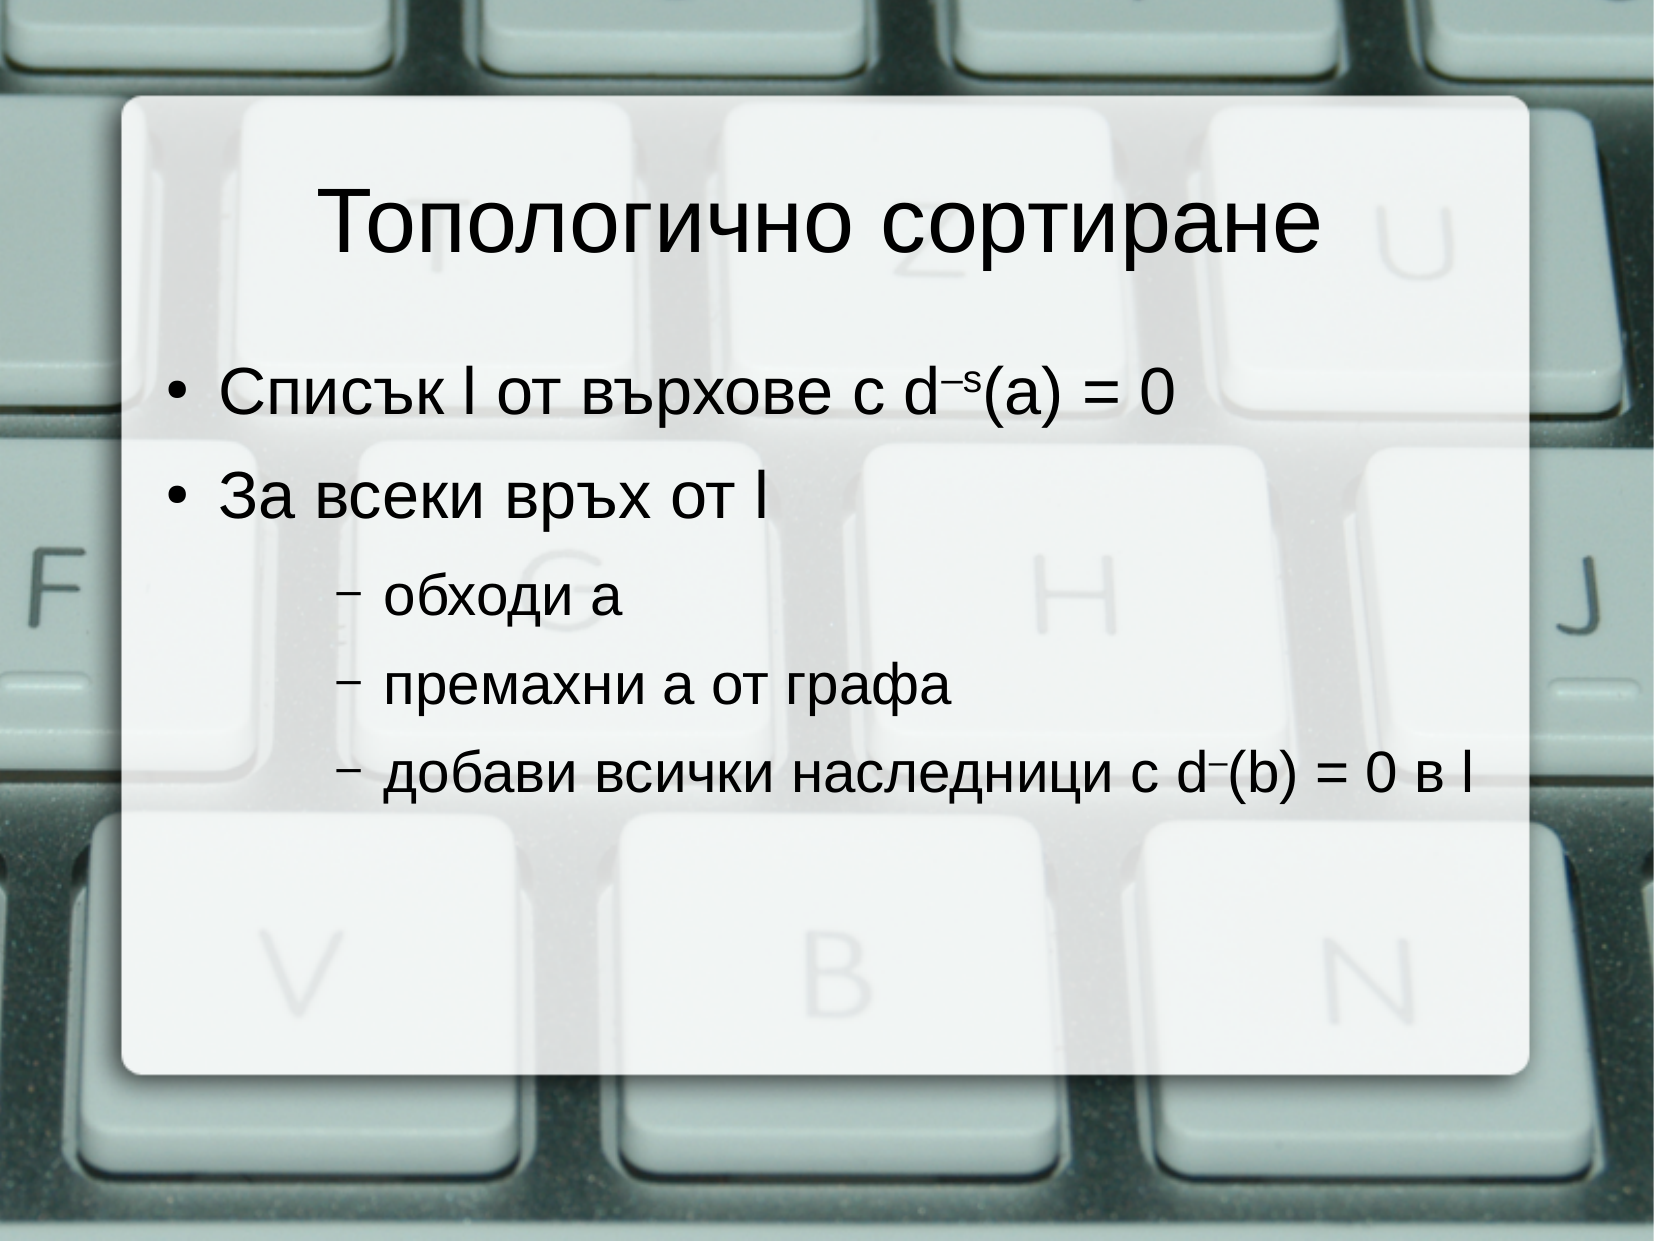

# Топологично сортиране
Списък l от върхове с d–s(a) = 0
За всеки връх от l
обходи a
премахни a от графа
добави всички наследници с d–(b) = 0 в l